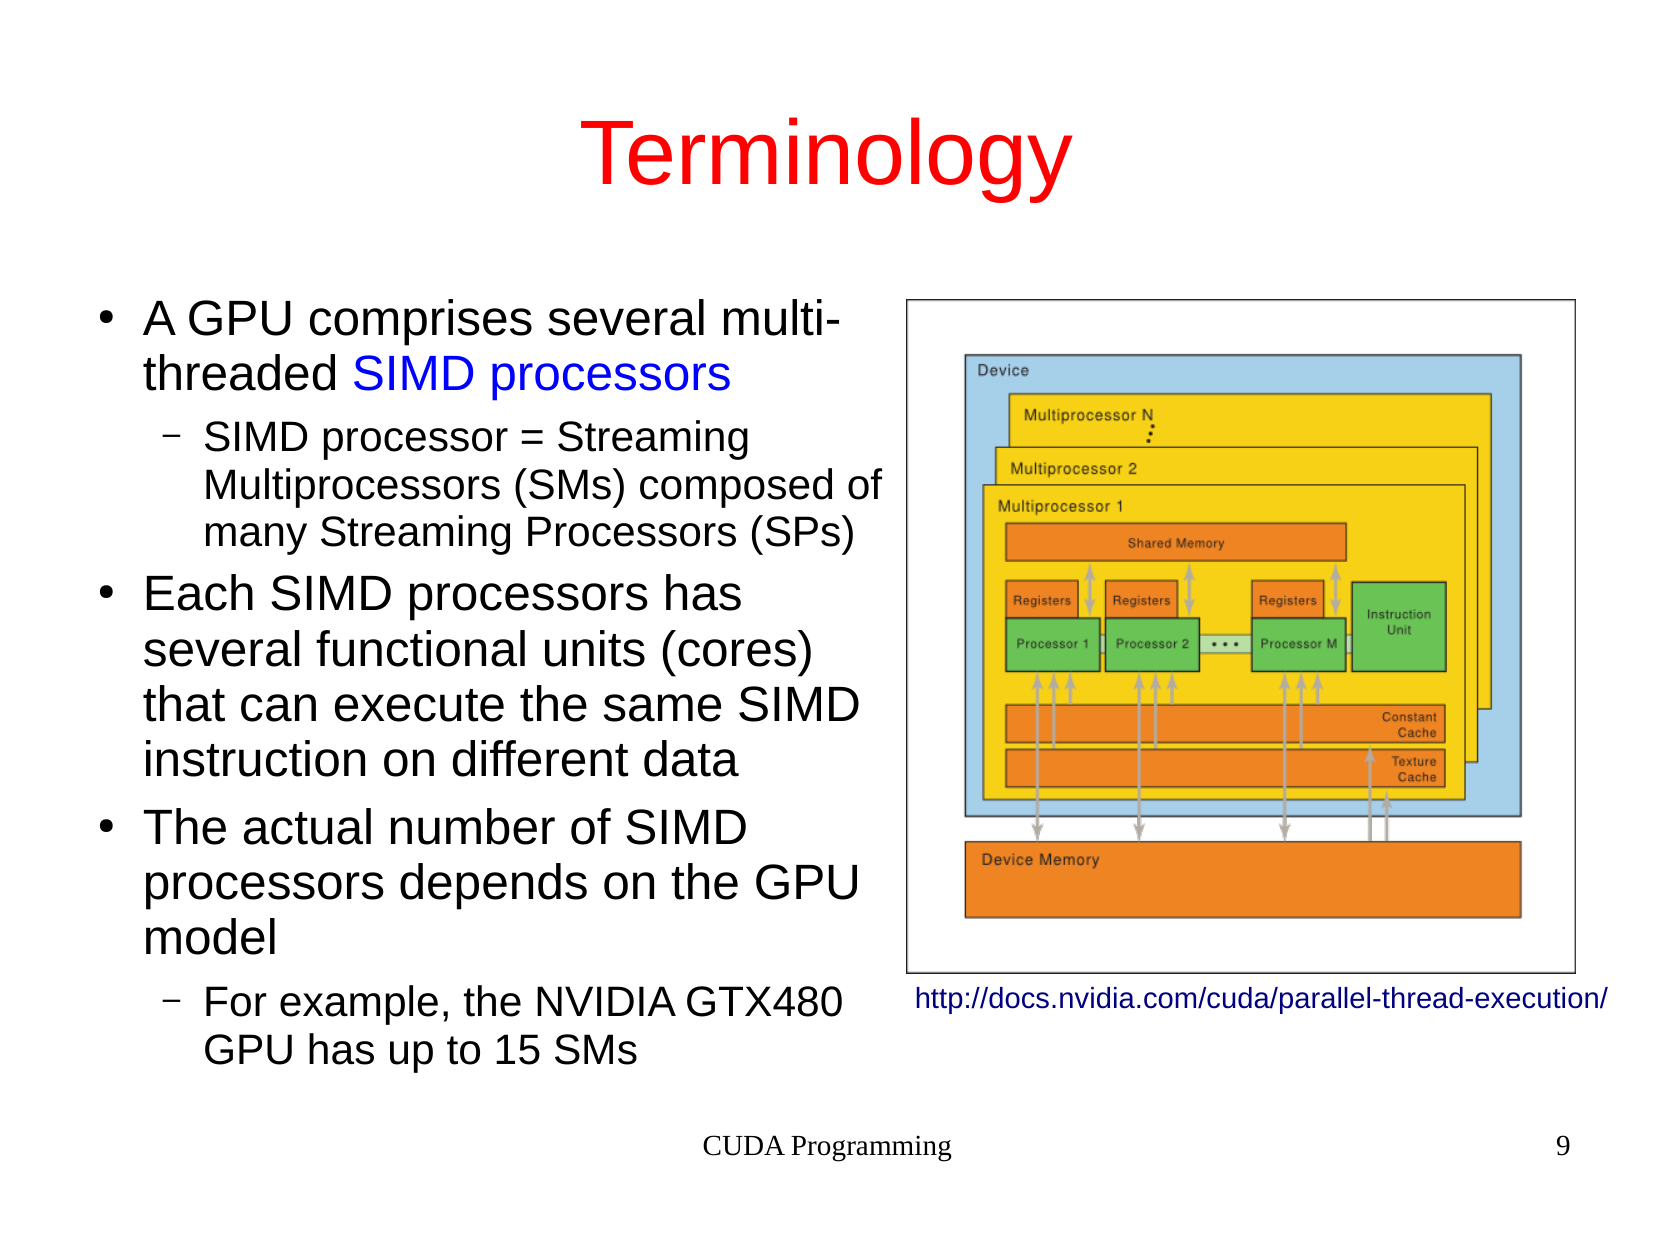

# Terminology
A GPU comprises several multi-threaded SIMD processors
SIMD processor = Streaming Multiprocessors (SMs) composed of many Streaming Processors (SPs)
Each SIMD processors has several functional units (cores) that can execute the same SIMD instruction on different data
The actual number of SIMD processors depends on the GPU model
For example, the NVIDIA GTX480 GPU has up to 15 SMs
http://docs.nvidia.com/cuda/parallel-thread-execution/
CUDA Programming
9